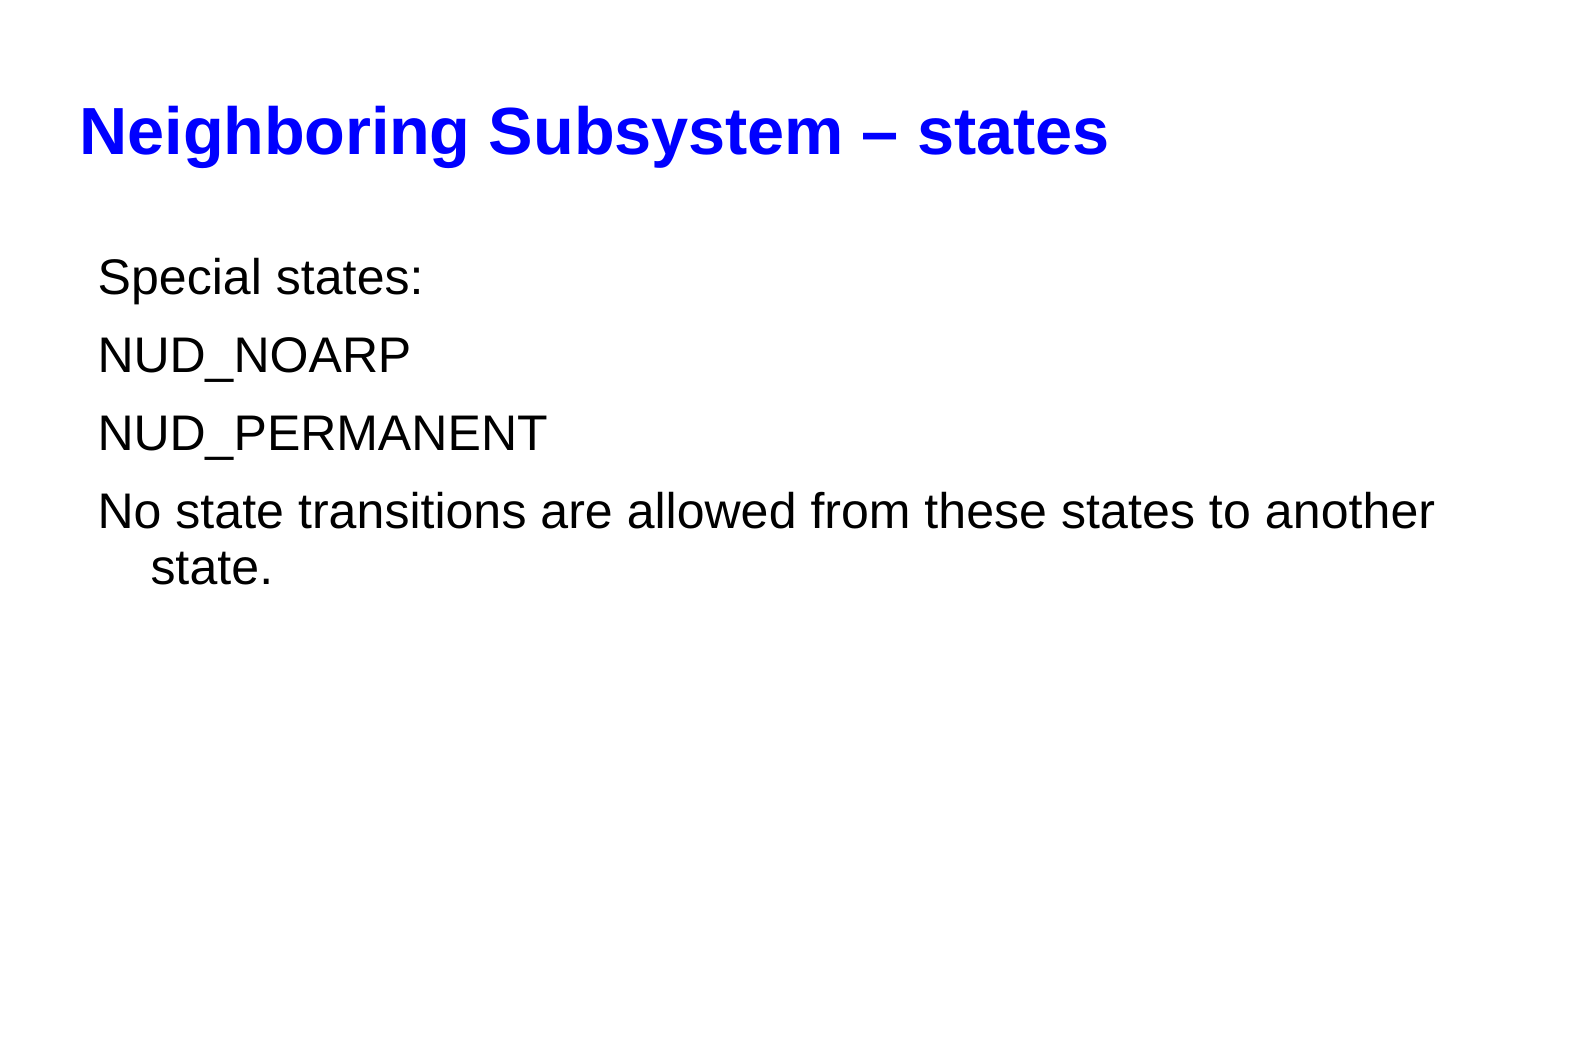

# Neighboring Subsystem – states
Special states:
NUD_NOARP
NUD_PERMANENT
No state transitions are allowed from these states to another state.